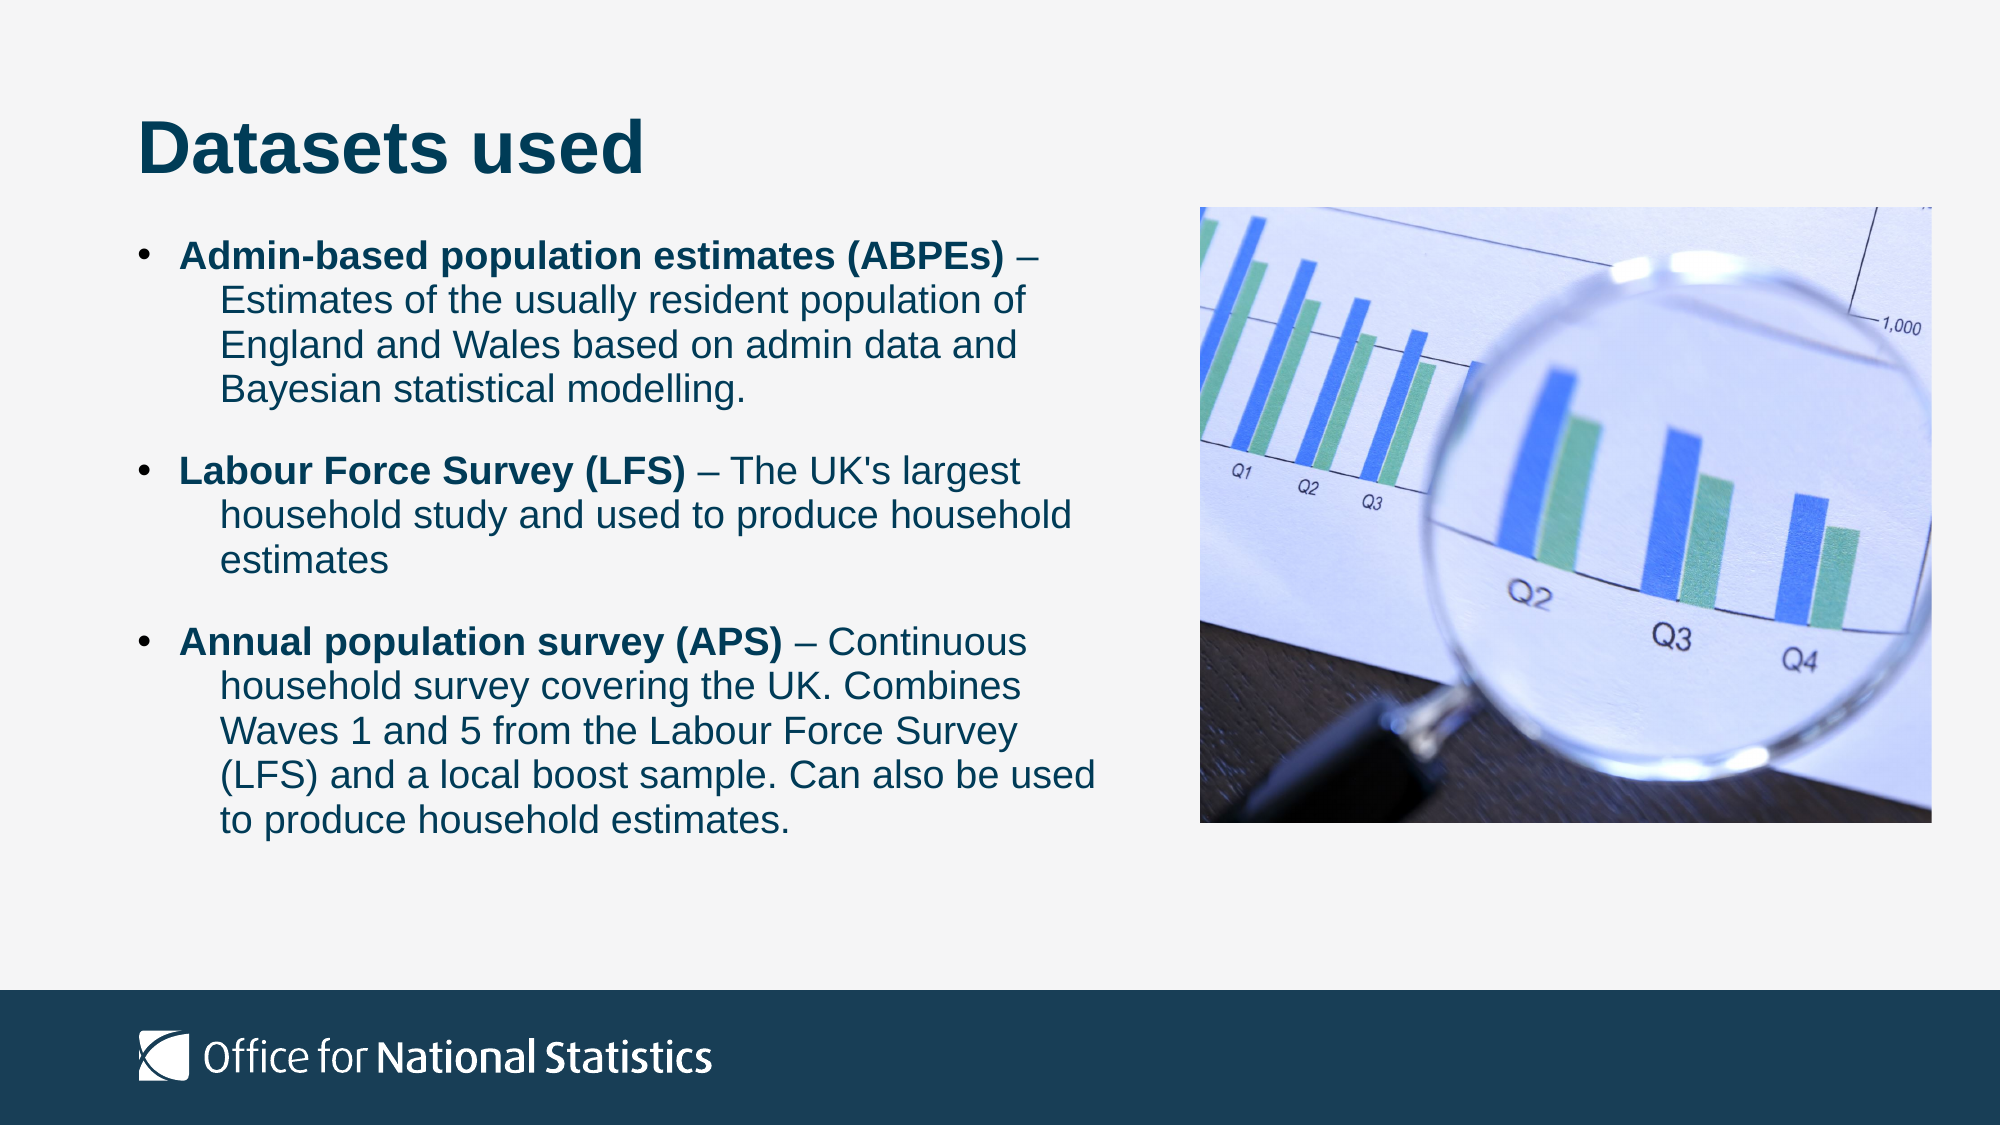

Datasets used
# Admin-based population estimates (ABPEs) – Estimates of the usually resident population of England and Wales based on admin data and Bayesian statistical modelling.
Labour Force Survey (LFS) – The UK's largest household study and used to produce household estimates
Annual population survey (APS) – Continuous household survey covering the UK. Combines Waves 1 and 5 from the Labour Force Survey (LFS) and a local boost sample. Can also be used to produce household estimates.